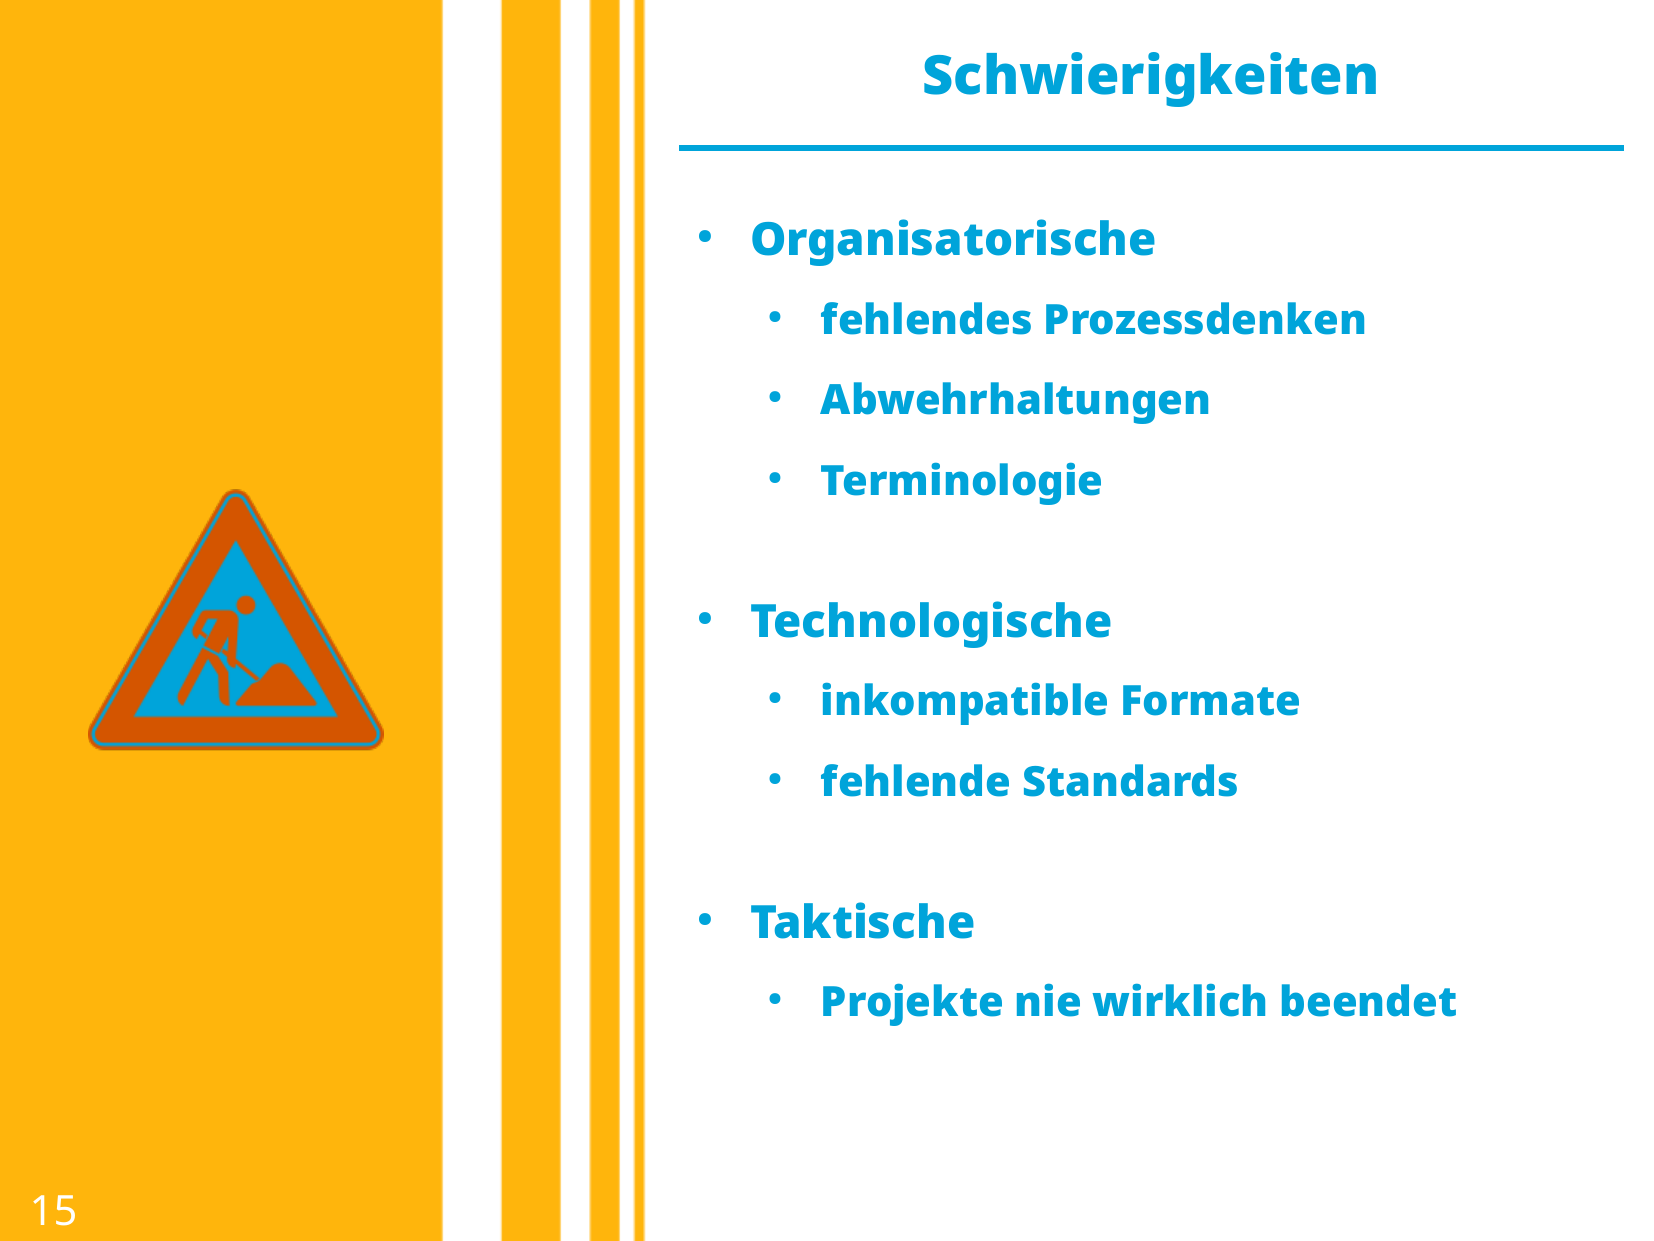

29.09.2015
# Schwierigkeiten
Organisatorische
fehlendes Prozessdenken
Abwehrhaltungen
Terminologie
Technologische
inkompatible Formate
fehlende Standards
Taktische
Projekte nie wirklich beendet
15